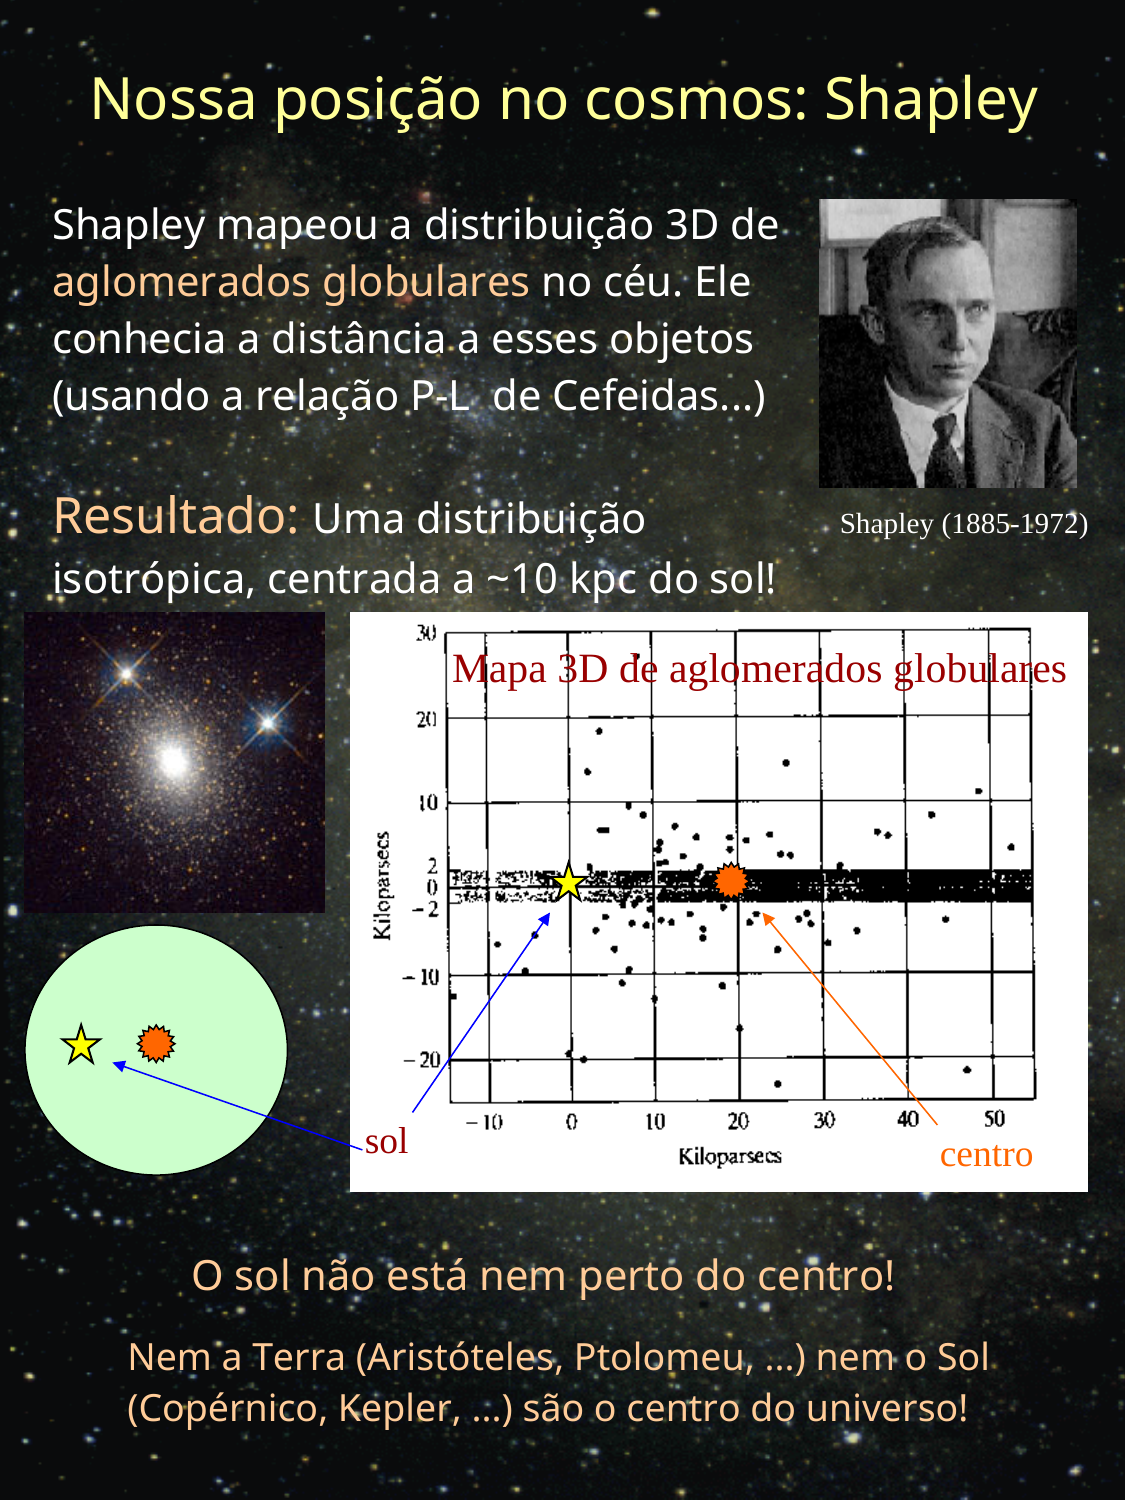

Nossa posição no cosmos: Shapley
Shapley mapeou a distribuição 3D de aglomerados globulares no céu. Ele conhecia a distância a esses objetos (usando a relação P-L de Cefeidas...)
Resultado: Uma distribuição isotrópica, centrada a ~10 kpc do sol!
Shapley (1885-1972)
Mapa 3D de aglomerados globulares
sol
centro
 O sol não está nem perto do centro!
Nem a Terra (Aristóteles, Ptolomeu, ...) nem o Sol (Copérnico, Kepler, ...) são o centro do universo!